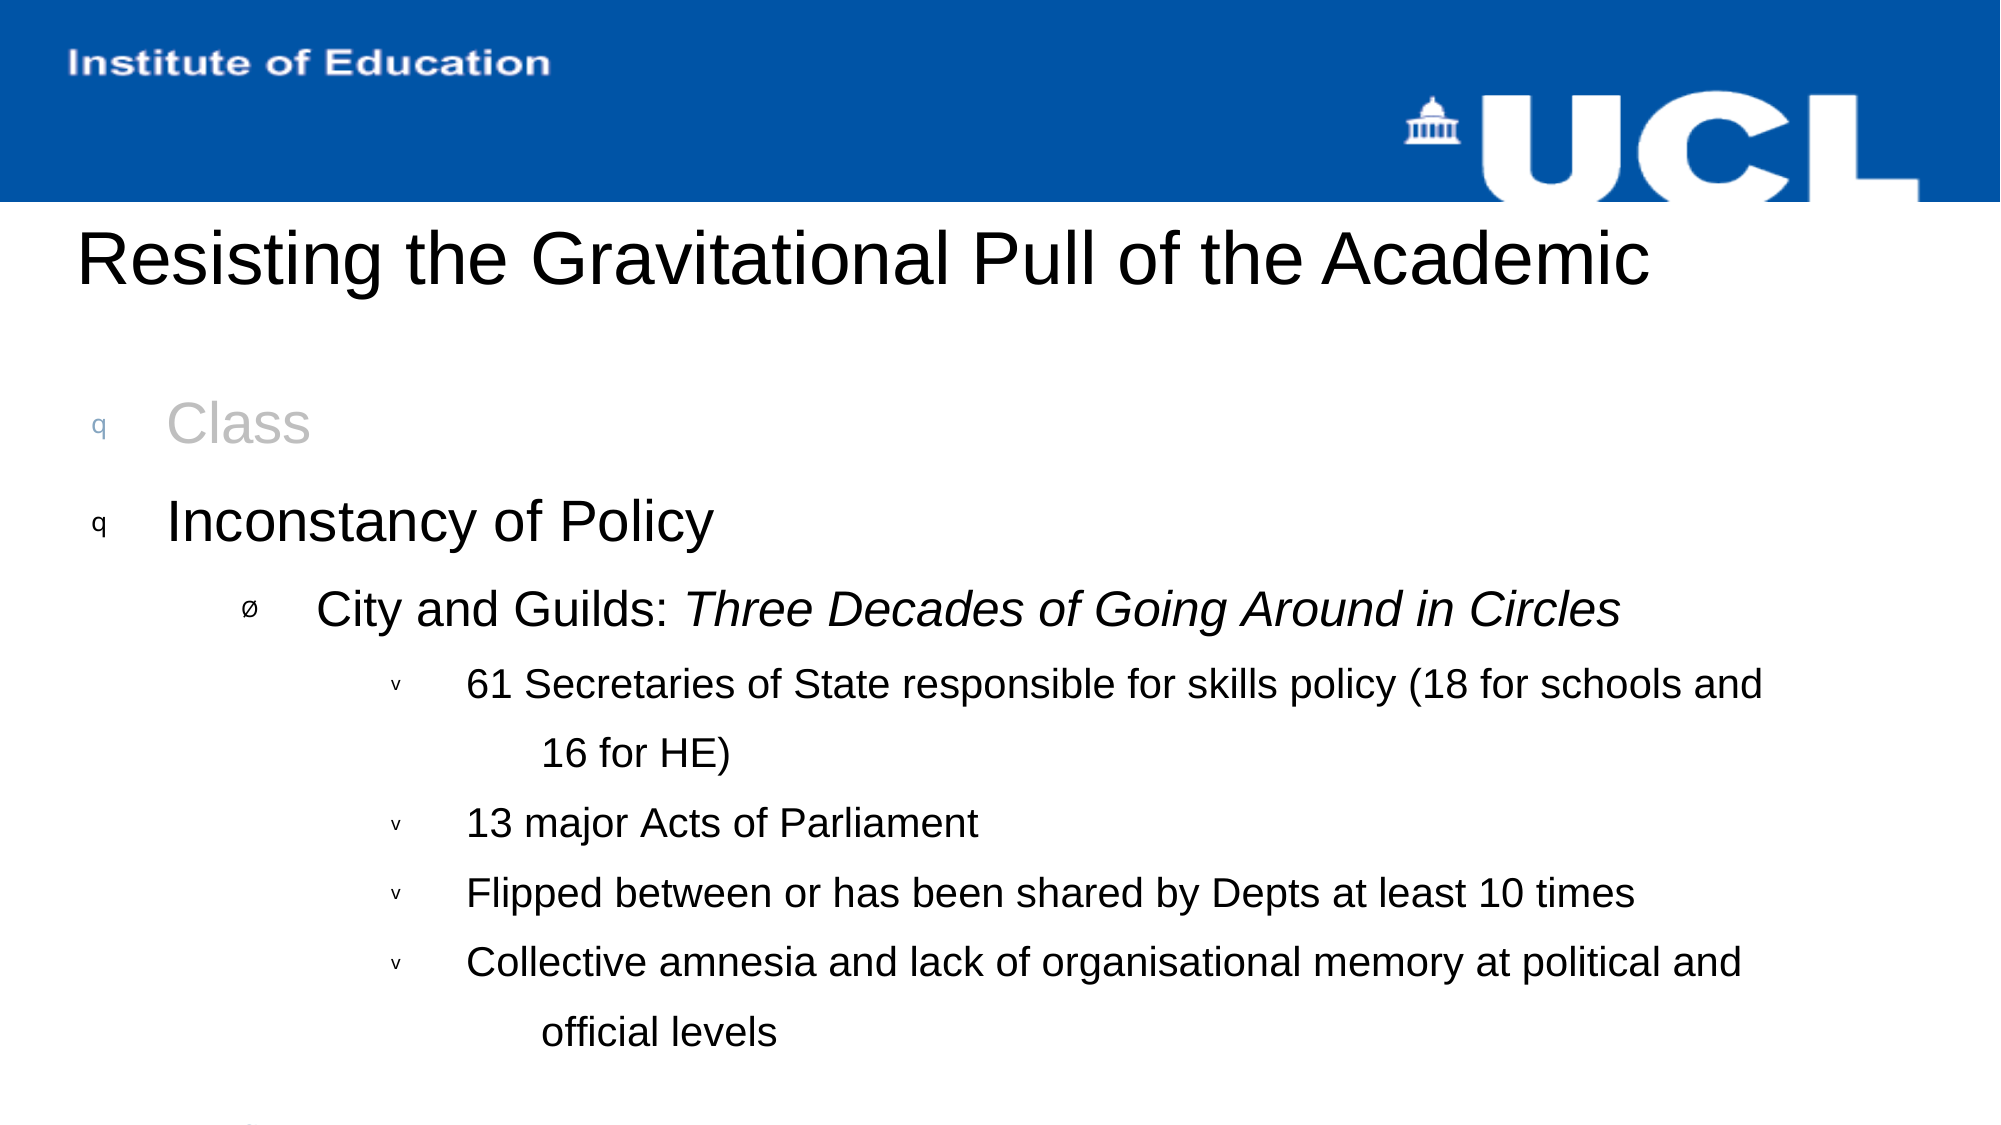

Resisting the Gravitational Pull of the Academic
Class
Inconstancy of Policy
City and Guilds: Three Decades of Going Around in Circles
61 Secretaries of State responsible for skills policy (18 for schools and 16 for HE)
13 major Acts of Parliament
Flipped between or has been shared by Depts at least 10 times
Collective amnesia and lack of organisational memory at political and official levels